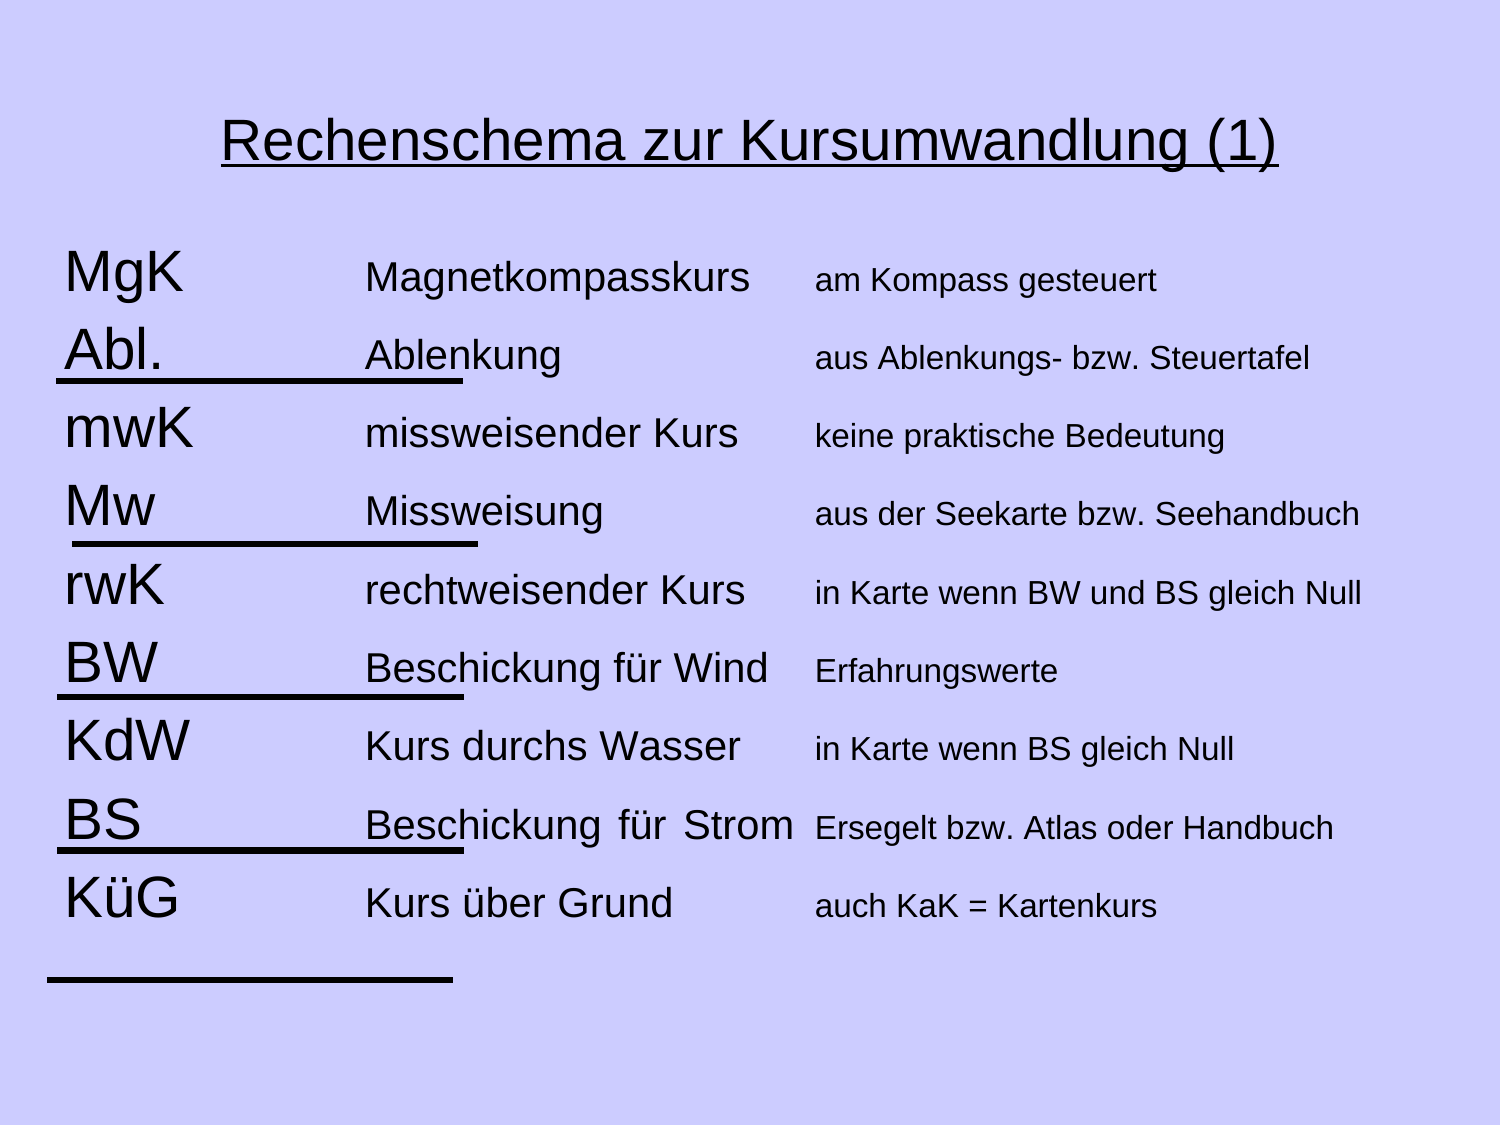

# Rechenschema zur Kursumwandlung (1)
MgK		Magnetkompasskurs 	am Kompass gesteuert
Abl. 		Ablenkung		aus Ablenkungs- bzw. Steuertafel
mwK 		missweisender Kurs	keine praktische Bedeutung
Mw 		Missweisung		aus der Seekarte bzw. Seehandbuch
rwK 		rechtweisender Kurs	in Karte wenn BW und BS gleich Null
BW 		Beschickung für Wind	Erfahrungswerte
KdW		Kurs durchs Wasser	in Karte wenn BS gleich Null
BS 		Beschickung für Strom	Ersegelt bzw. Atlas oder Handbuch
KüG		Kurs über Grund	auch KaK = Kartenkurs